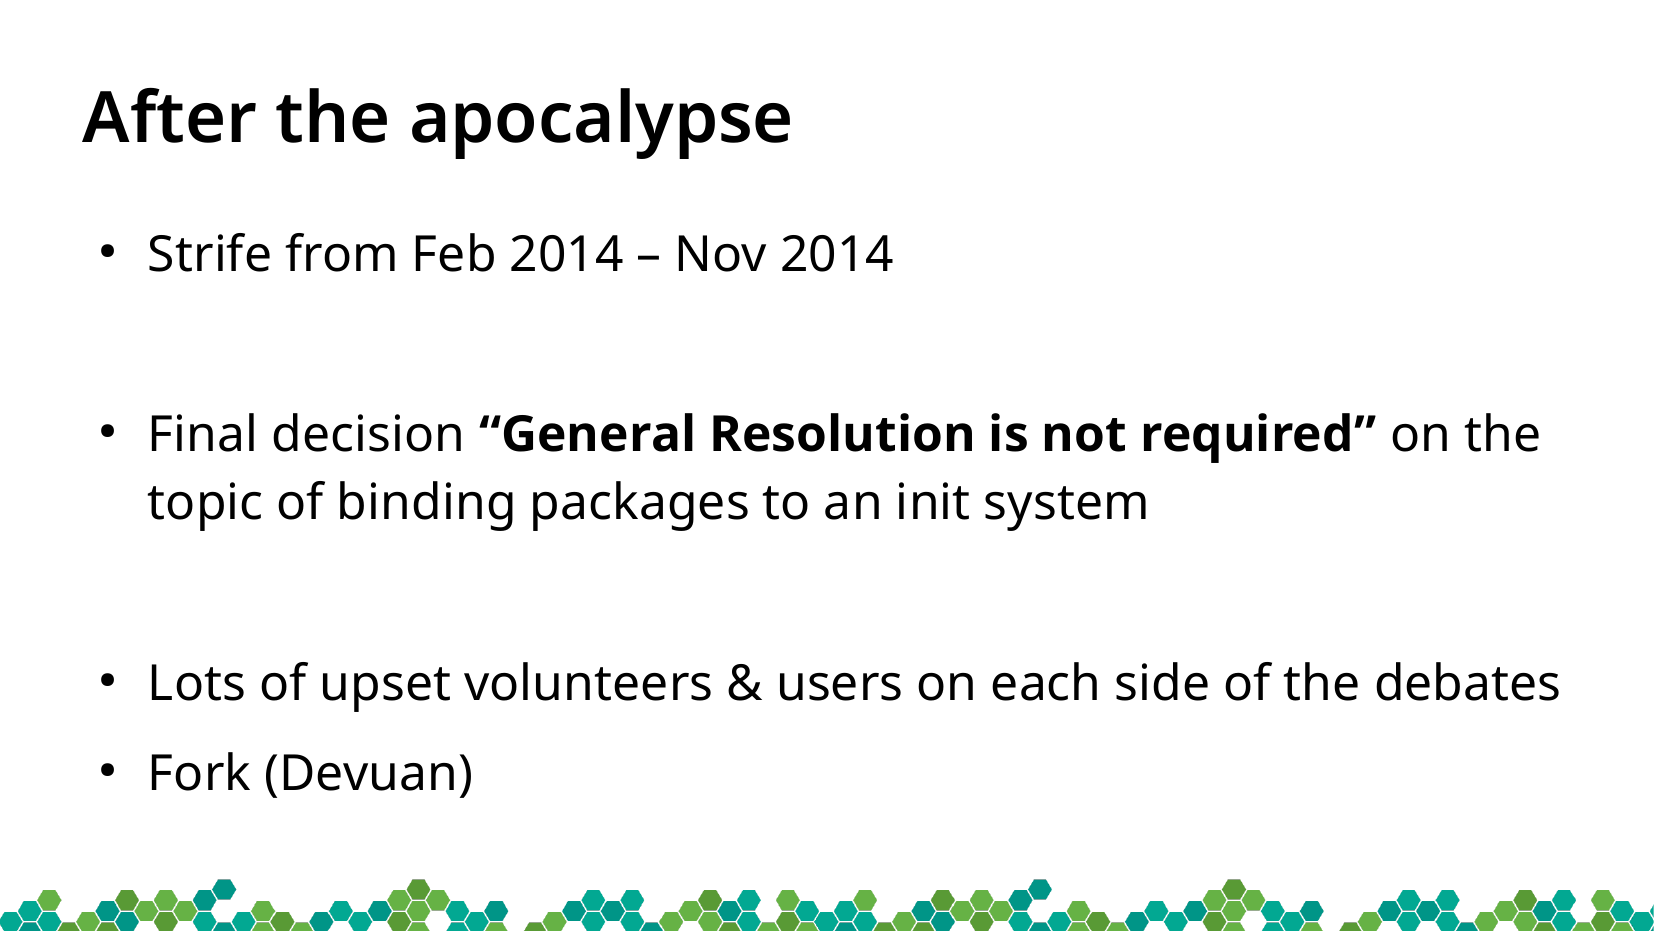

# After the apocalypse
Strife from Feb 2014 – Nov 2014
Final decision “General Resolution is not required” on the topic of binding packages to an init system
Lots of upset volunteers & users on each side of the debates
Fork (Devuan)